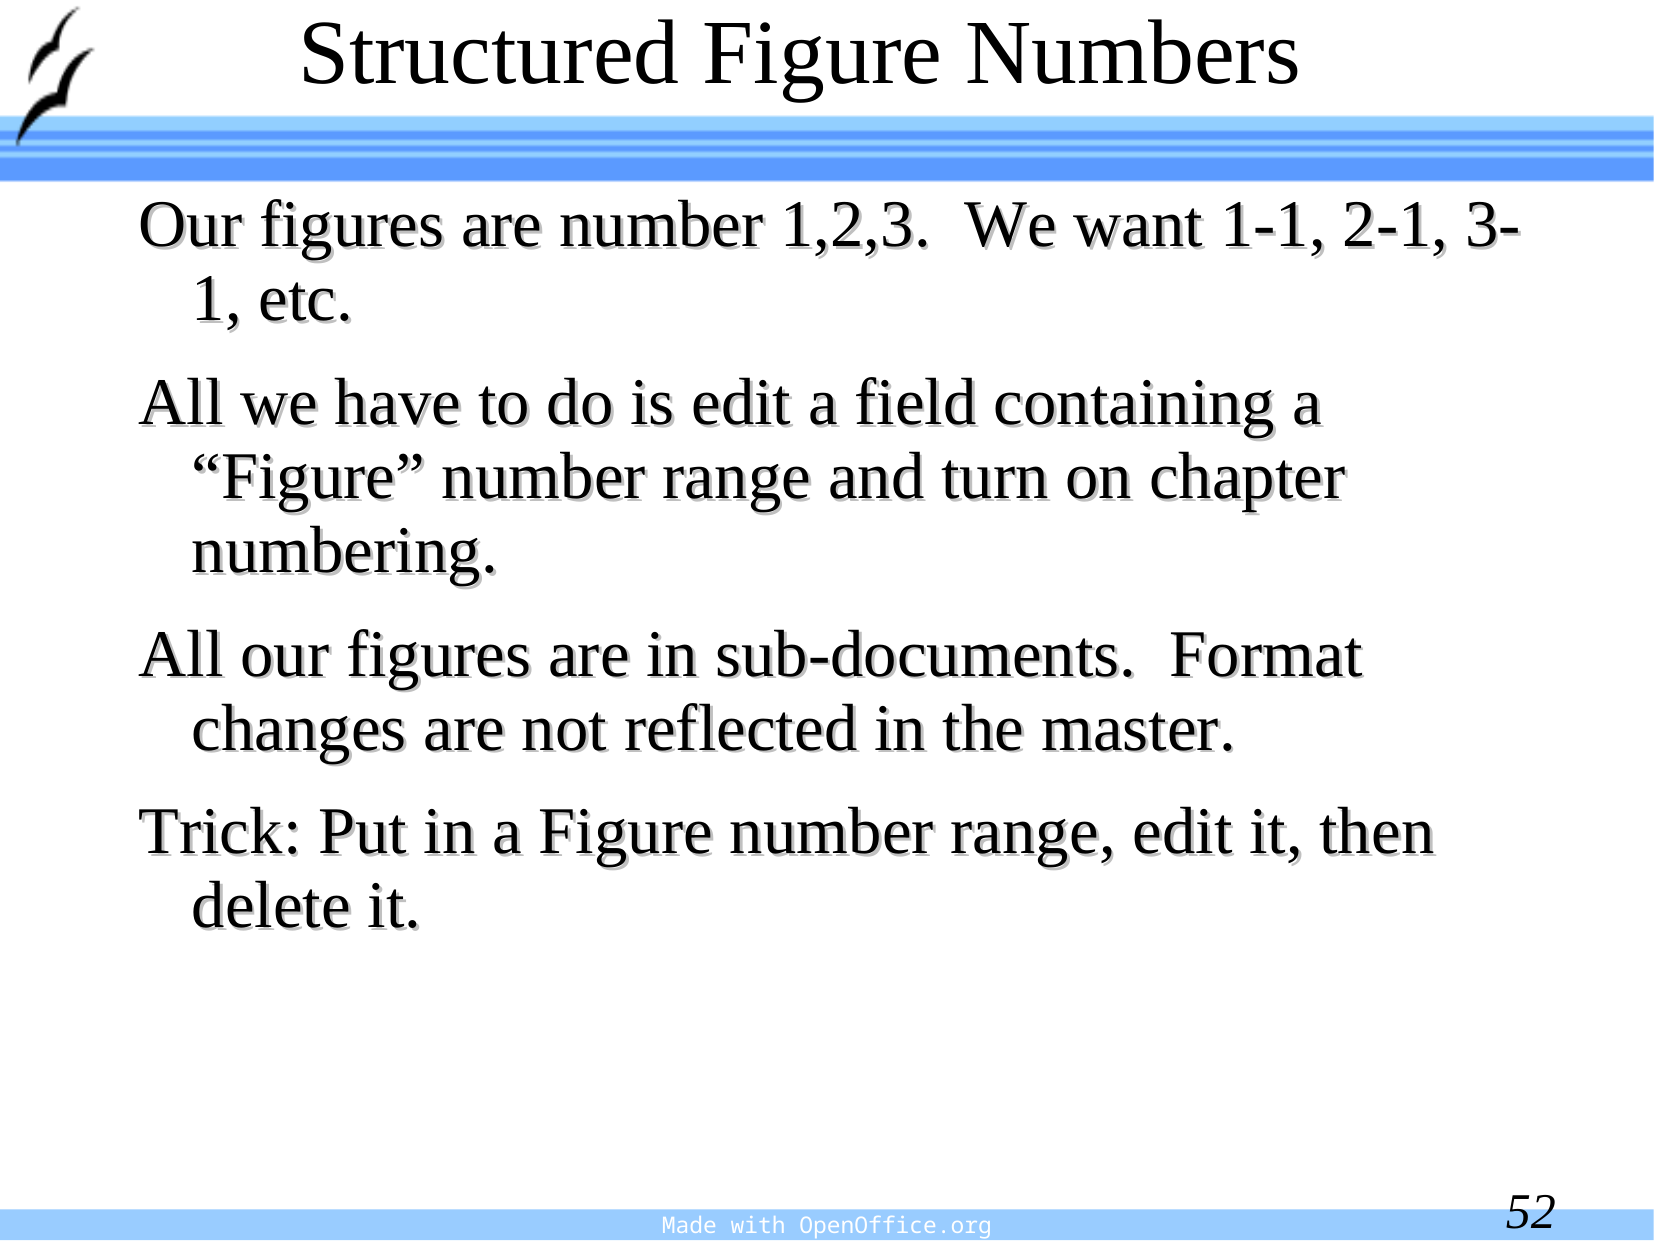

# Structured Figure Numbers
Our figures are number 1,2,3. We want 1-1, 2-1, 3-1, etc.
All we have to do is edit a field containing a “Figure” number range and turn on chapter numbering.
All our figures are in sub-documents. Format changes are not reflected in the master.
Trick: Put in a Figure number range, edit it, then delete it.